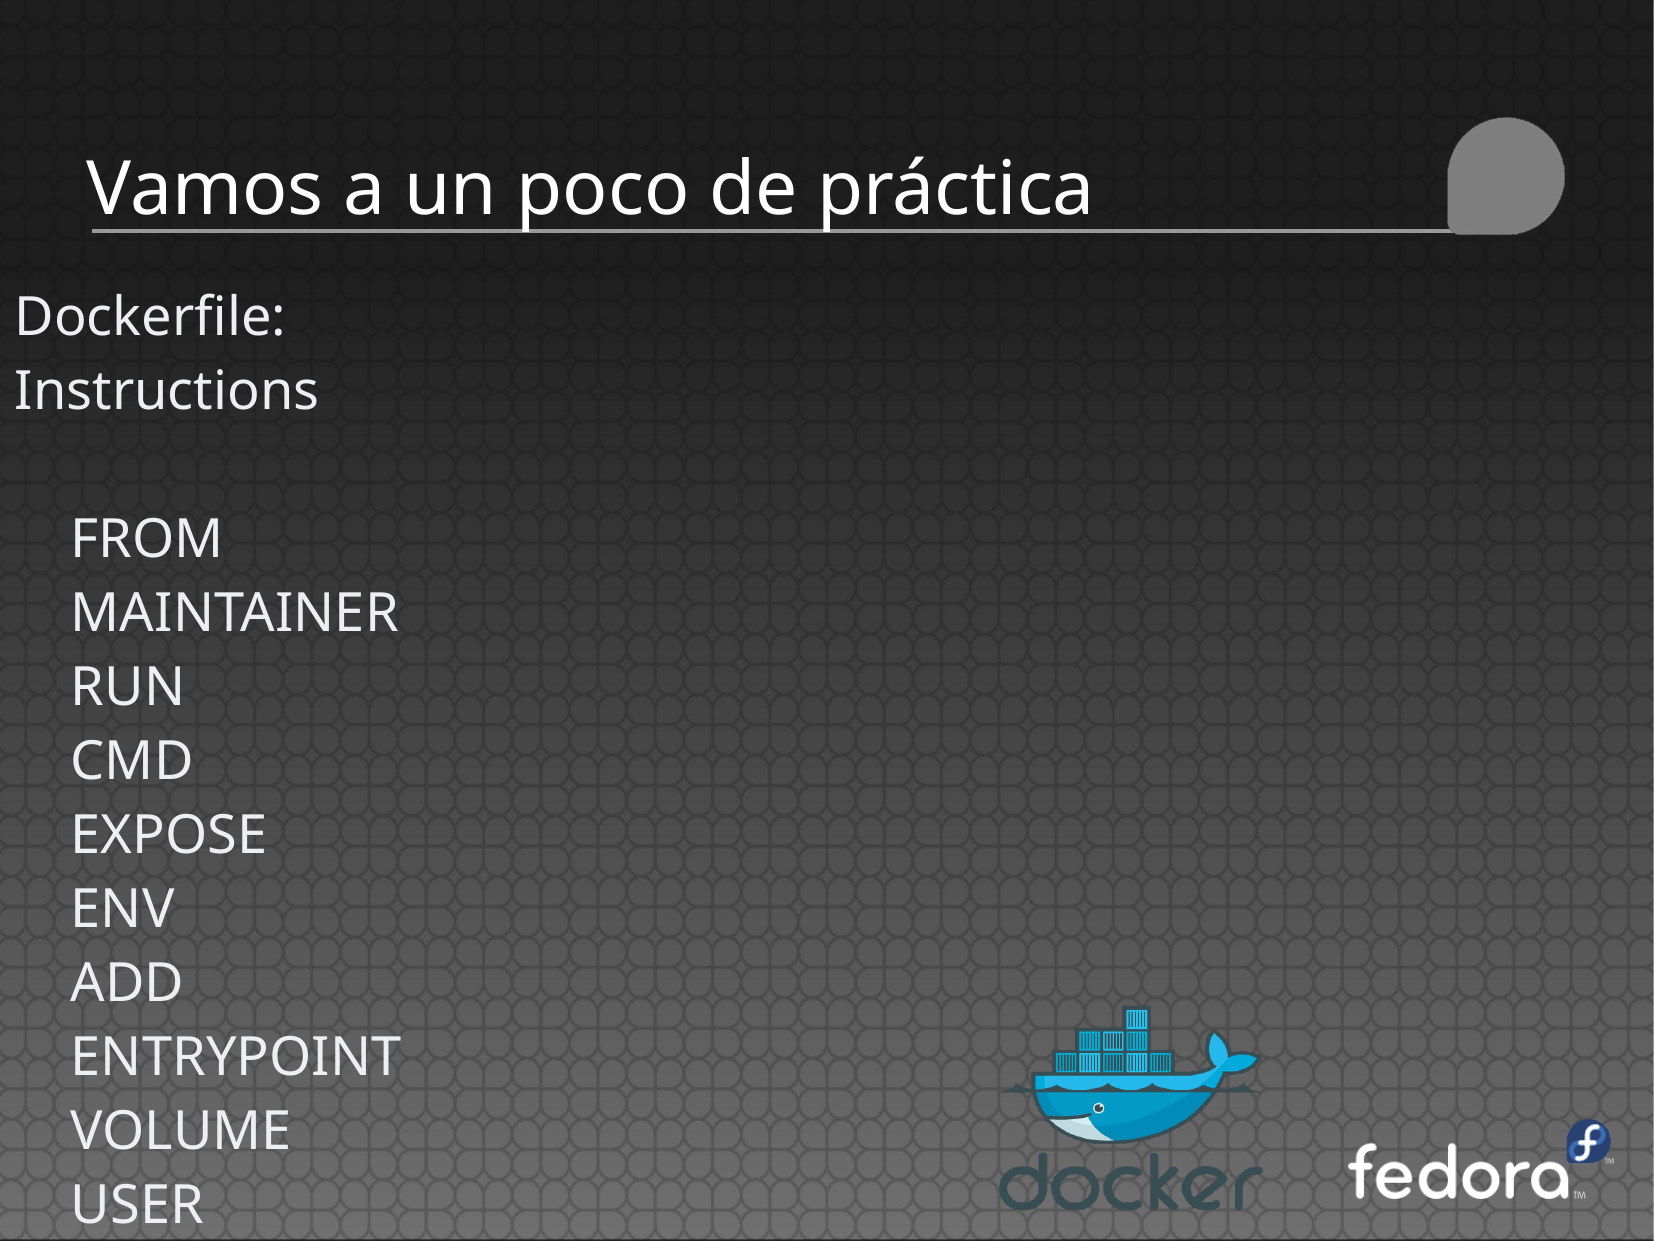

# Vamos a un poco de práctica
Dockerfile:
Instructions
 FROM
 MAINTAINER
 RUN
 CMD
 EXPOSE
 ENV
 ADD
 ENTRYPOINT
 VOLUME
 USER
 WORKDIR
 ONBUILD